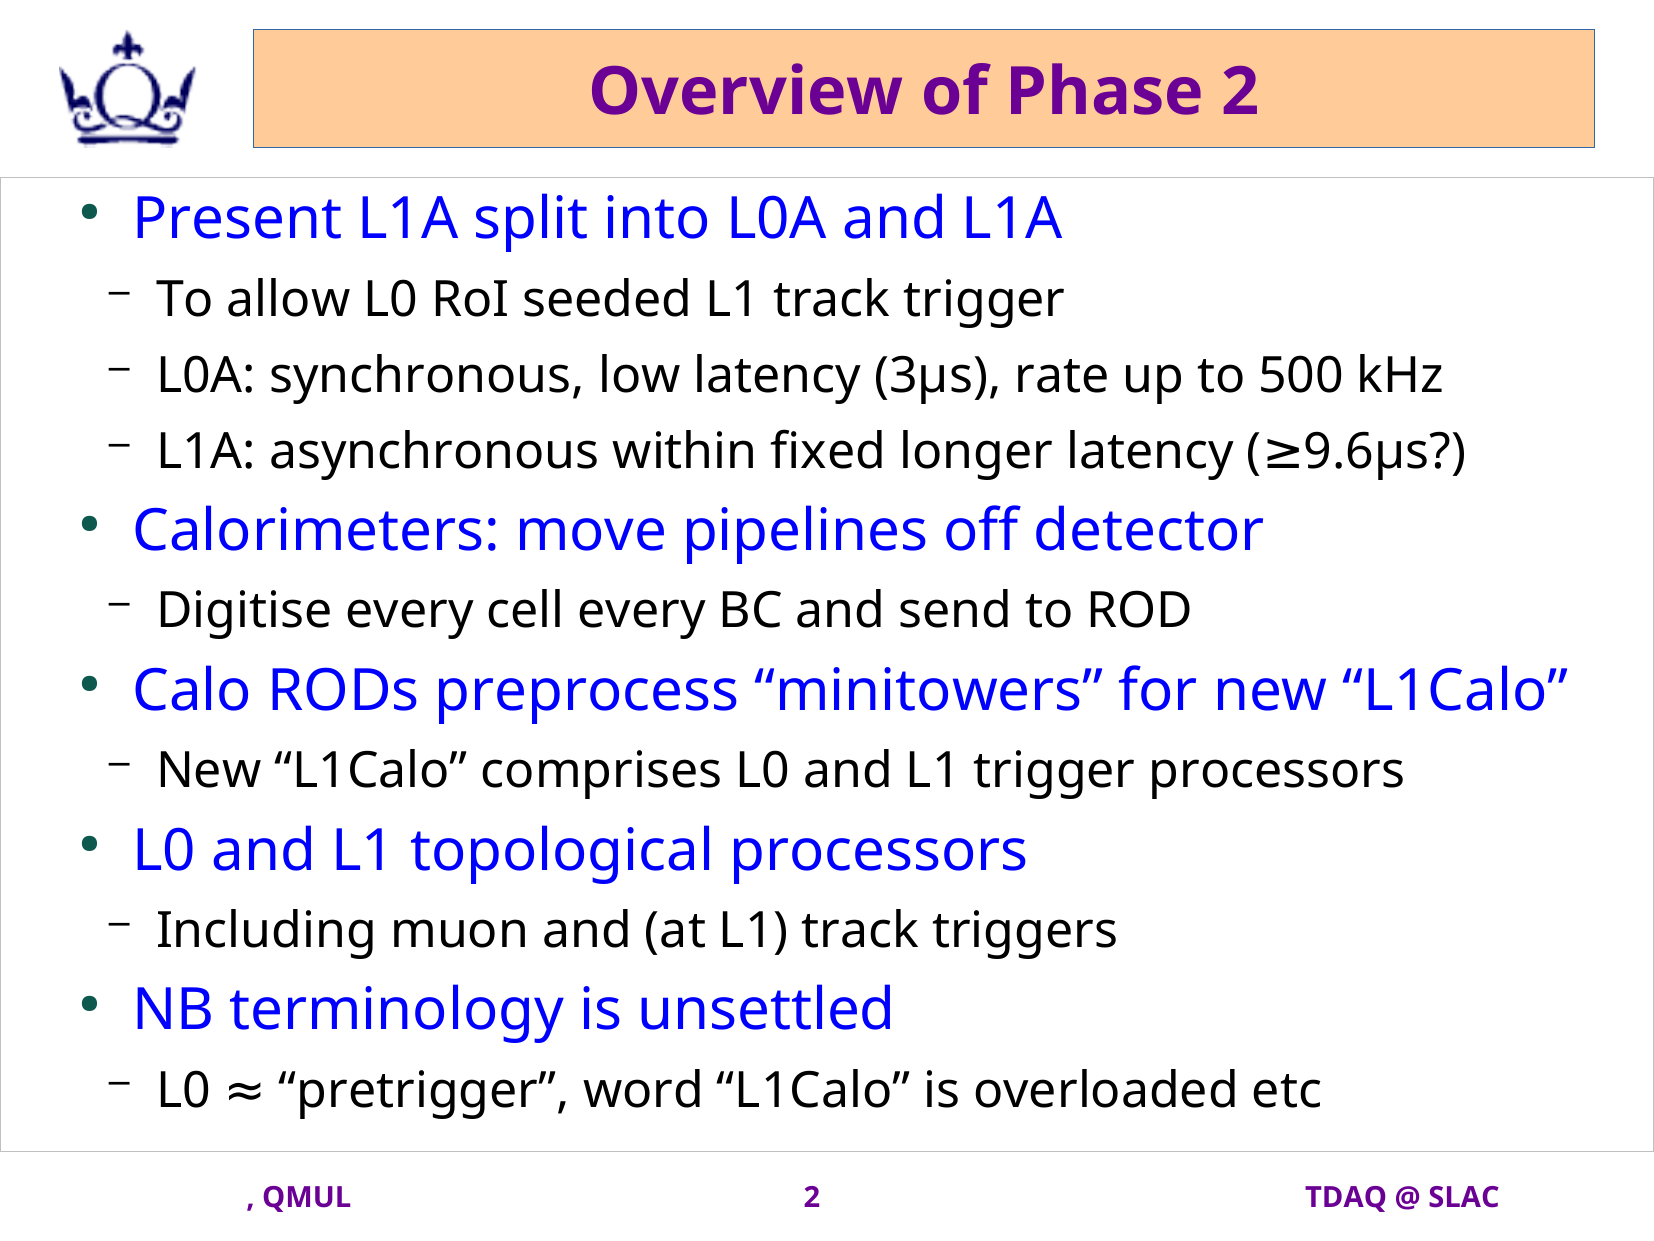

# Overview of Phase 2
Present L1A split into L0A and L1A
To allow L0 RoI seeded L1 track trigger
L0A: synchronous, low latency (3µs), rate up to 500 kHz
L1A: asynchronous within fixed longer latency (≥9.6µs?)
Calorimeters: move pipelines off detector
Digitise every cell every BC and send to ROD
Calo RODs preprocess “minitowers” for new “L1Calo”
New “L1Calo” comprises L0 and L1 trigger processors
L0 and L1 topological processors
Including muon and (at L1) track triggers
NB terminology is unsettled
L0 ≈ “pretrigger”, word “L1Calo” is overloaded etc